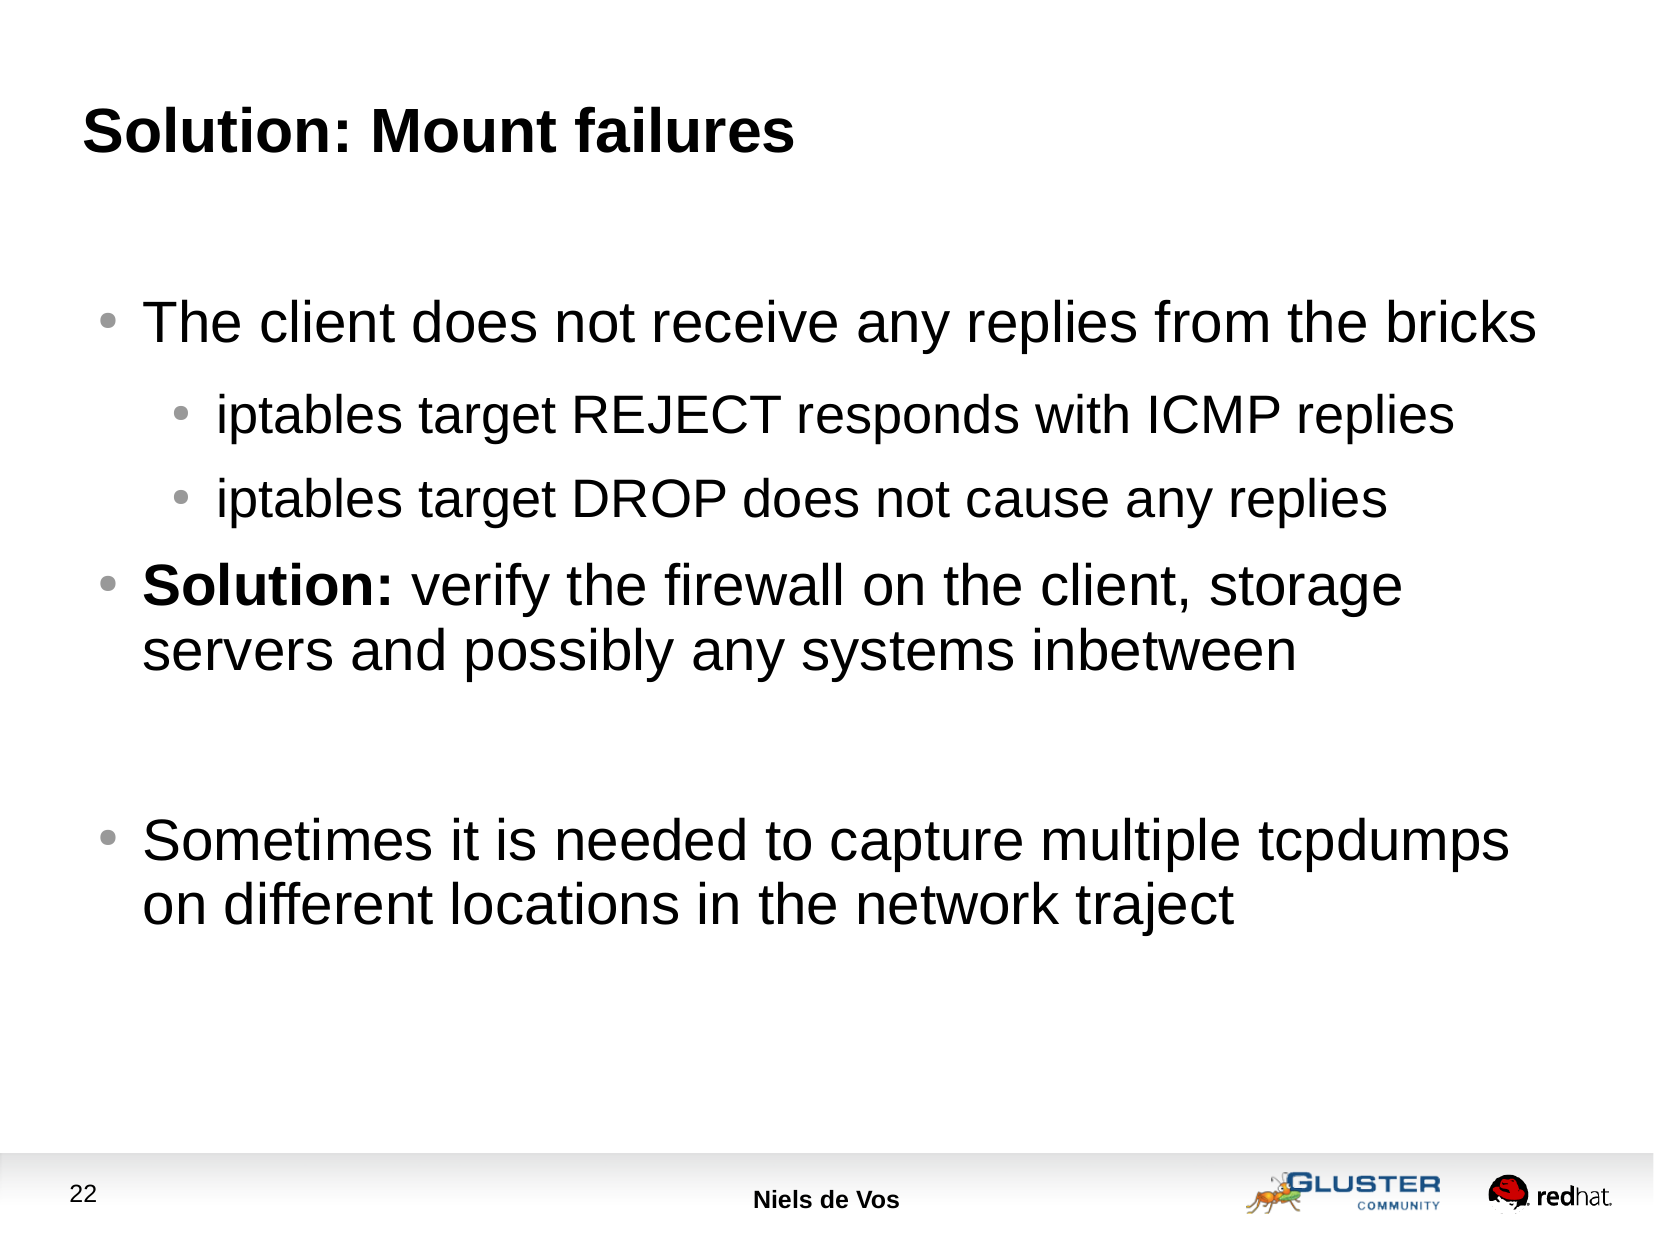

# Solution: Mount failures
The client does not receive any replies from the bricks
iptables target REJECT responds with ICMP replies
iptables target DROP does not cause any replies
Solution: verify the firewall on the client, storage servers and possibly any systems inbetween
Sometimes it is needed to capture multiple tcpdumps on different locations in the network traject